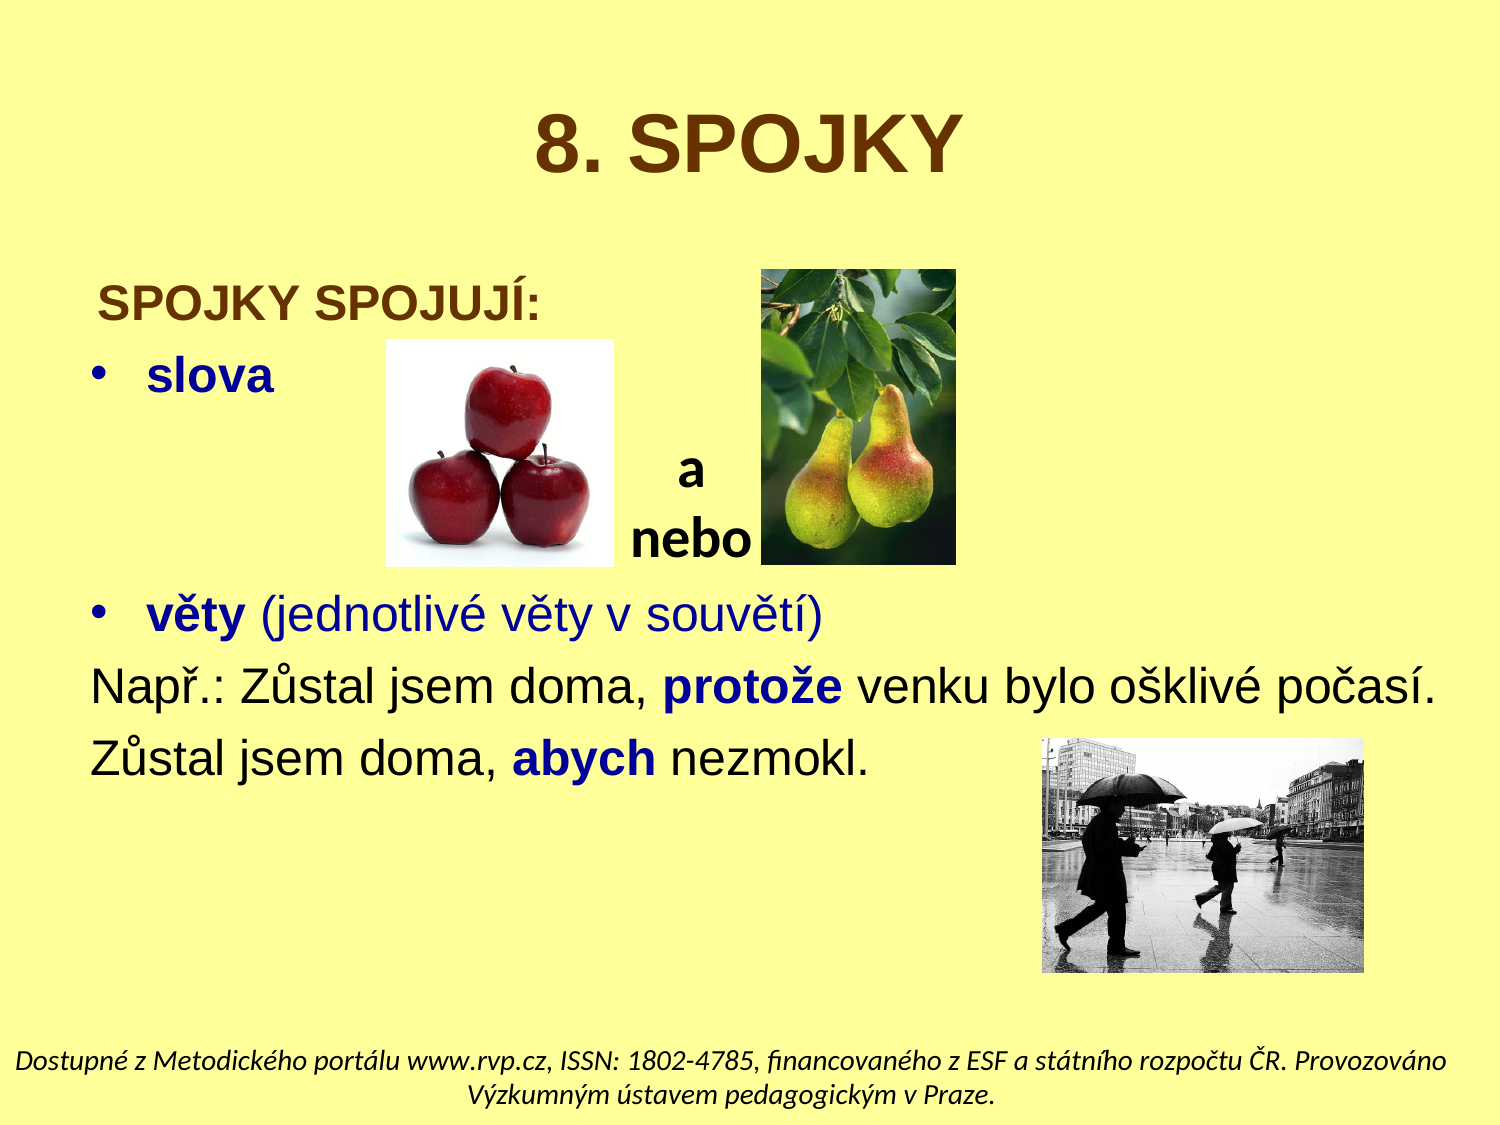

# 8. SPOJKY
SPOJKY SPOJUJÍ:
slova
věty (jednotlivé věty v souvětí)
Např.: Zůstal jsem doma, protože venku bylo ošklivé počasí.
Zůstal jsem doma, abych nezmokl.
a
nebo
Dostupné z Metodického portálu www.rvp.cz, ISSN: 1802-4785, financovaného z ESF a státního rozpočtu ČR. Provozováno Výzkumným ústavem pedagogickým v Praze.